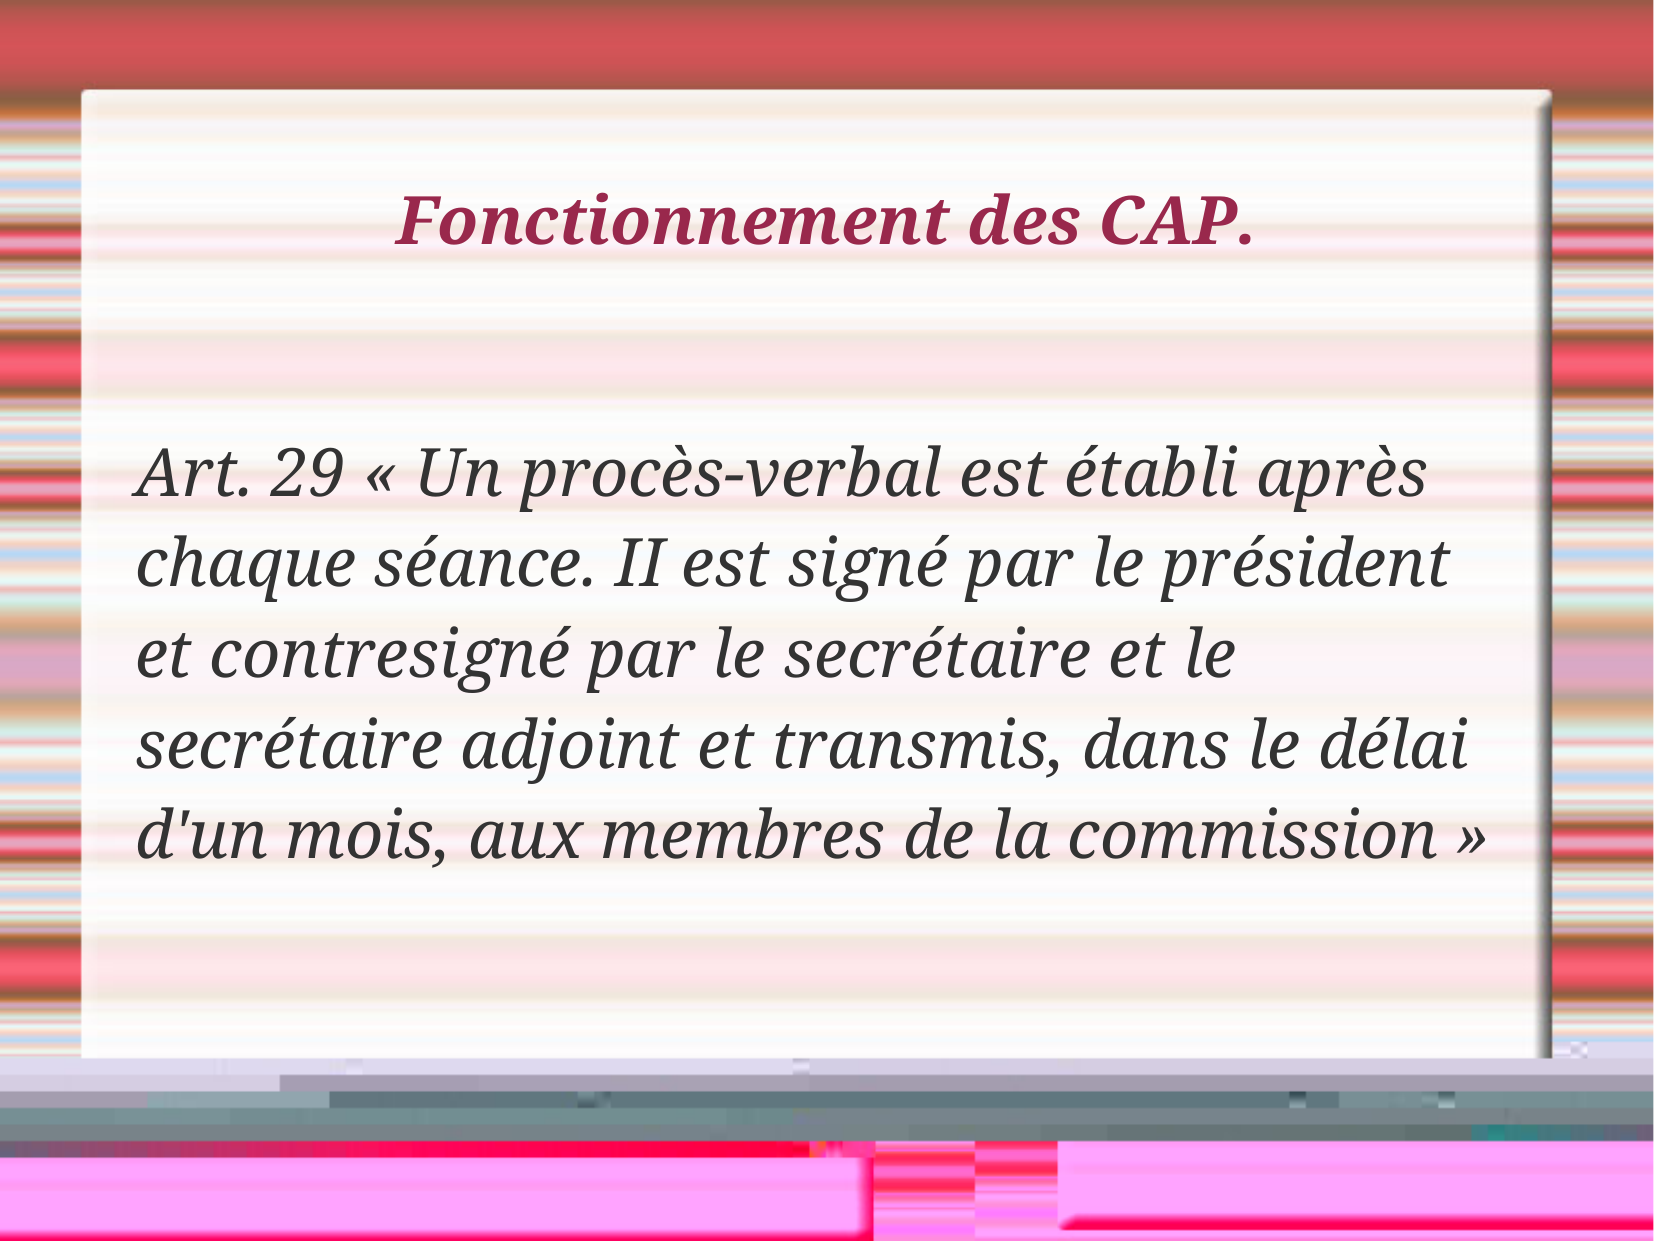

# Fonctionnement des CAP.
Art. 29 « Un procès-verbal est établi après chaque séance. II est signé par le président et contresigné par le secrétaire et le secrétaire adjoint et transmis, dans le délai d'un mois, aux membres de la commission »